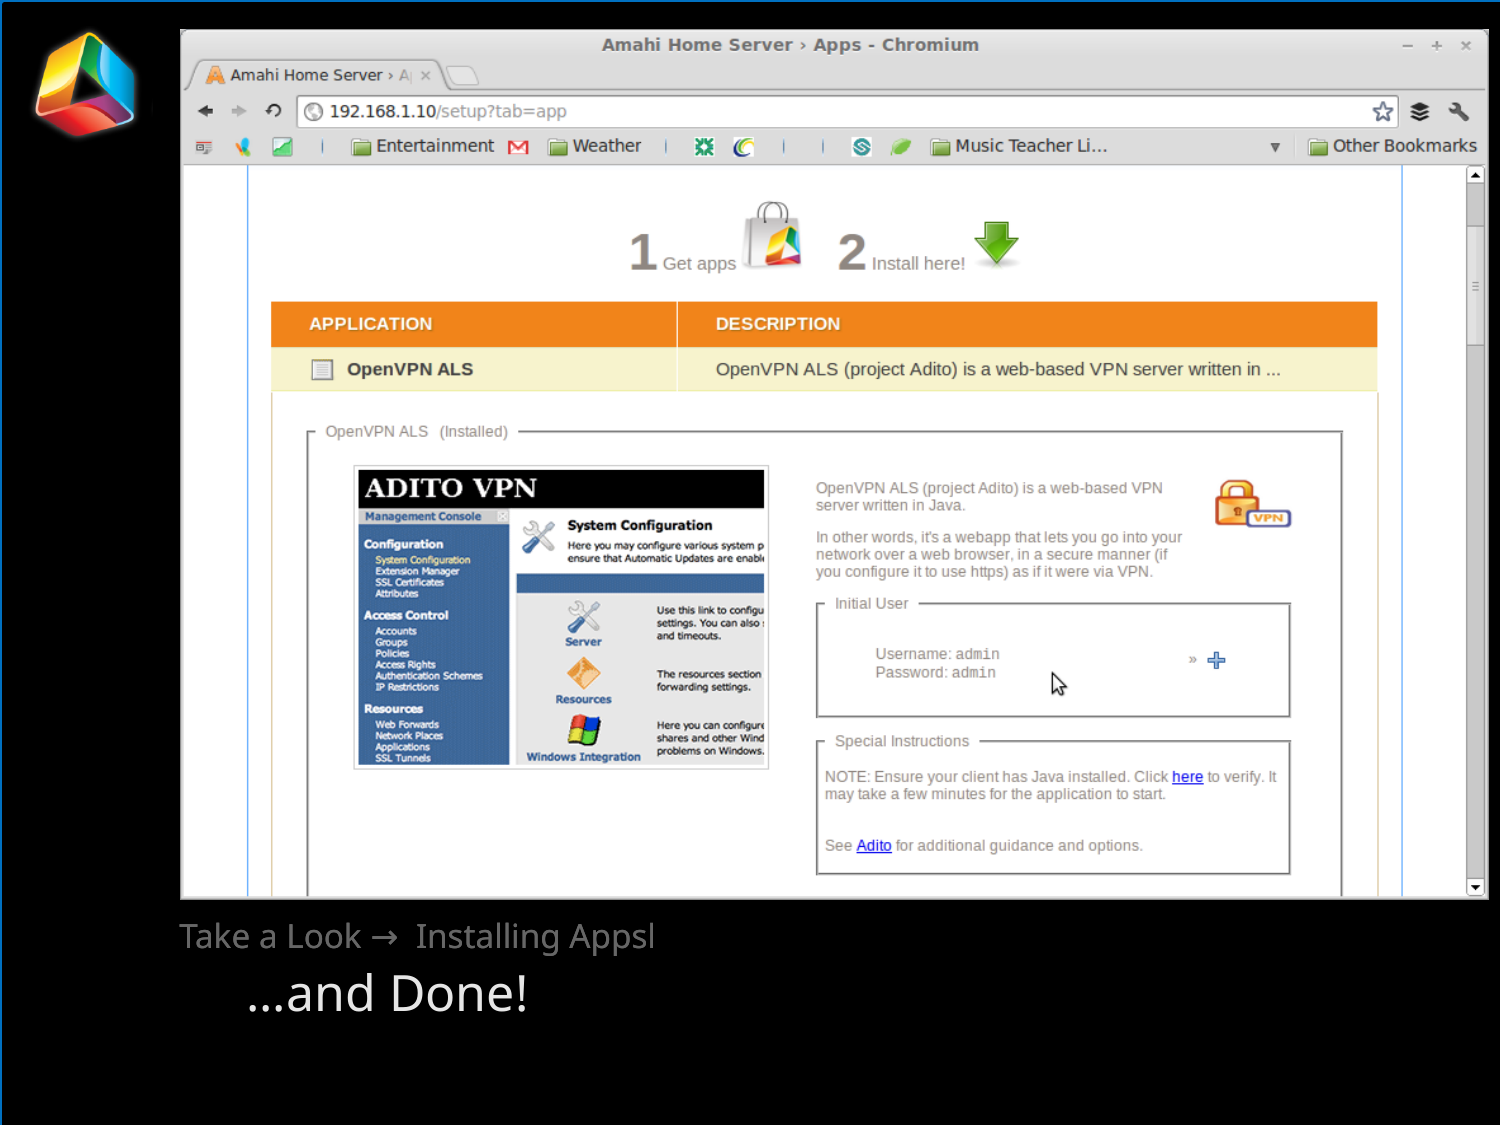

# Installation
 Take a Look → Installing Apps
	Done
 Take a Look → Installing Appsl
	...and Done!